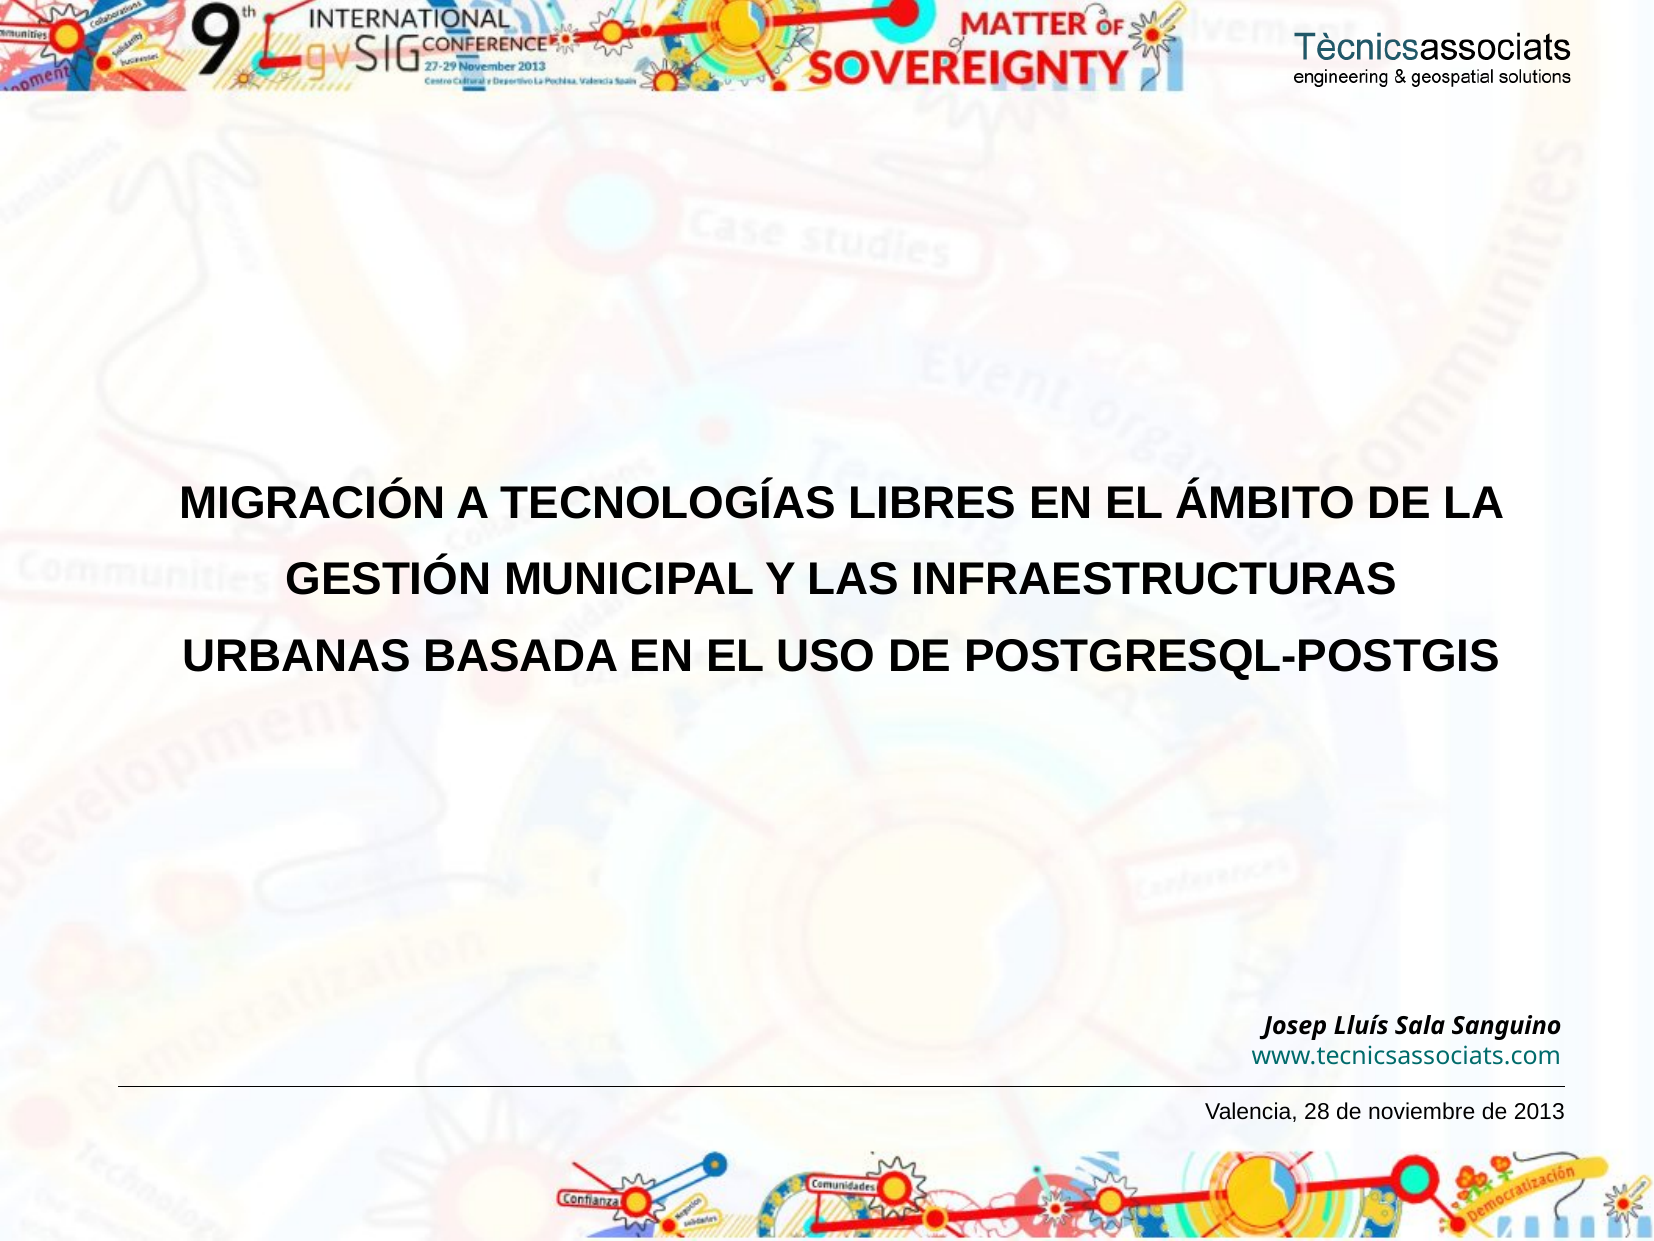

# MIGRACIÓN A TECNOLOGÍAS LIBRES EN EL ÁMBITO DE LA GESTIÓN MUNICIPAL Y LAS INFRAESTRUCTURAS URBANAS BASADA EN EL USO DE POSTGRESQL-POSTGIS
Josep Lluís Sala Sanguino
www.tecnicsassociats.com